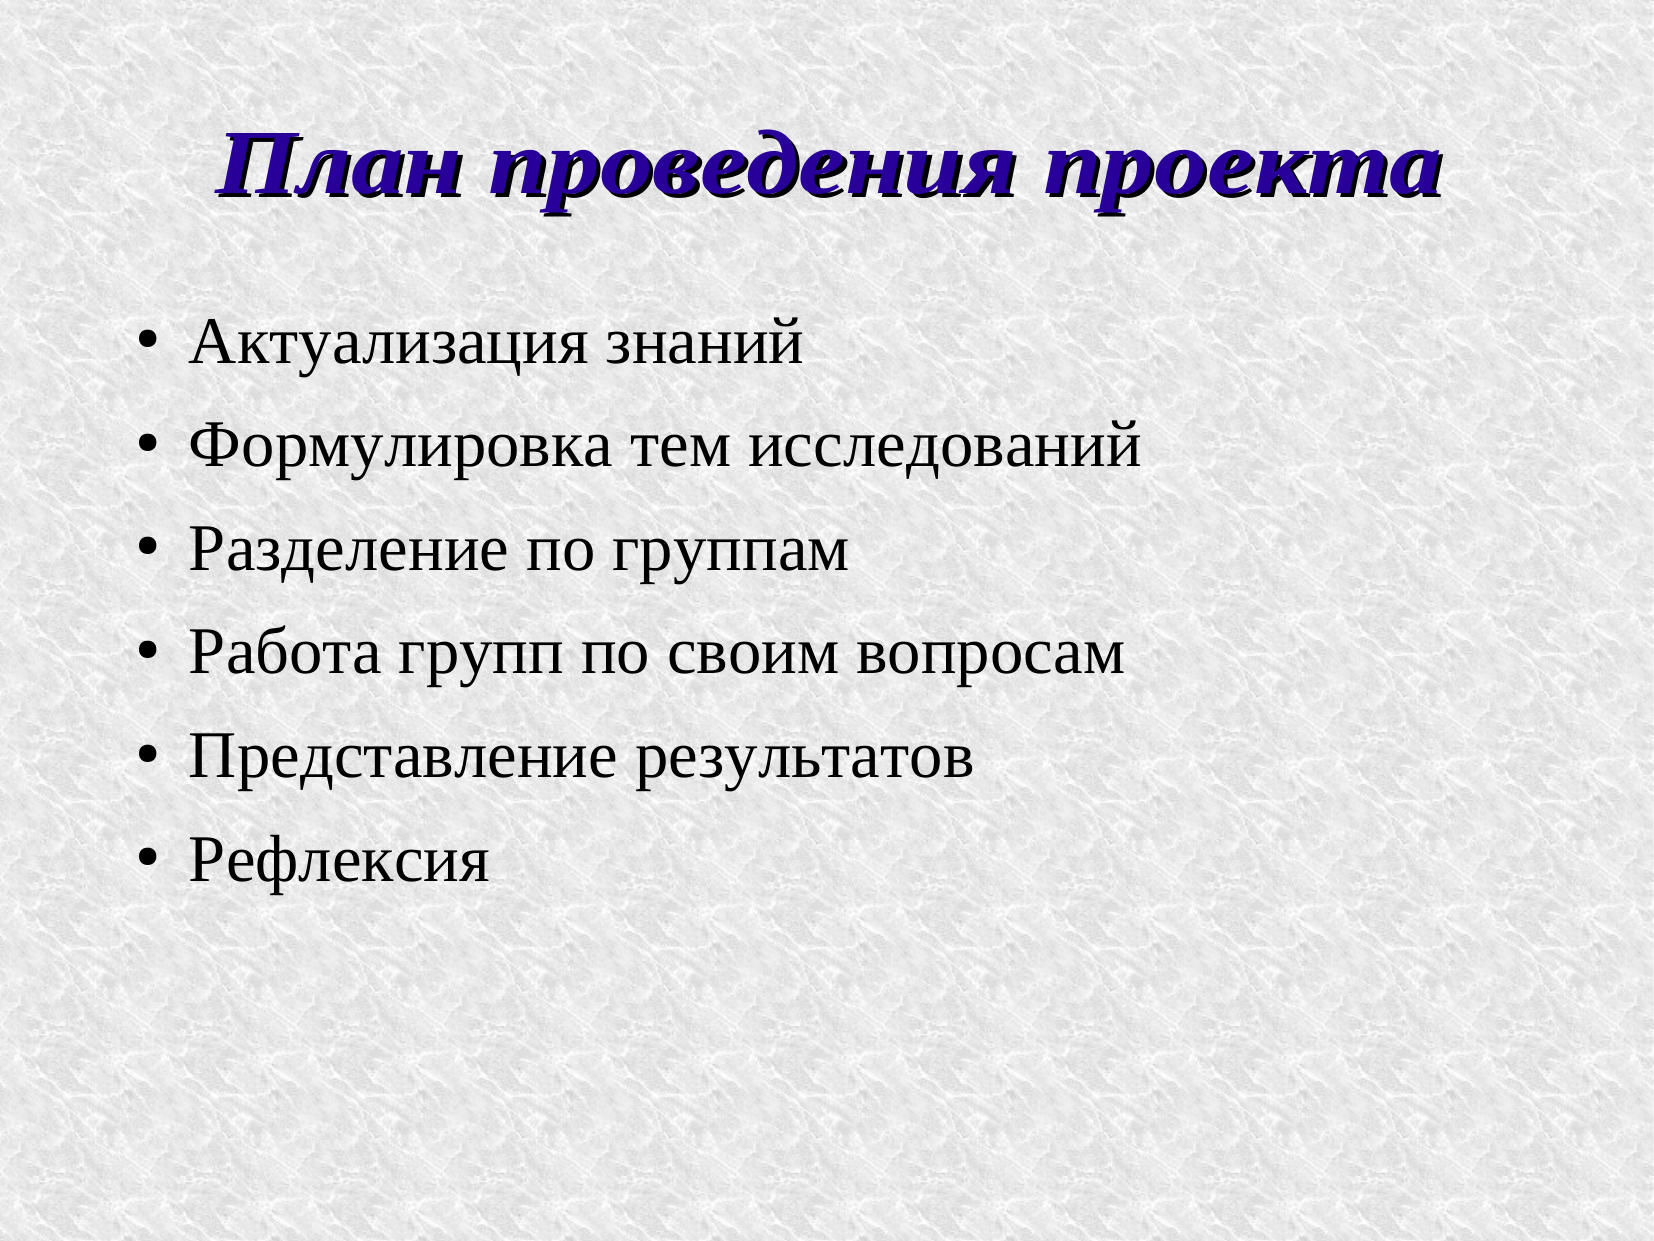

# План проведения проекта
Актуализация знаний
Формулировка тем исследований
Разделение по группам
Работа групп по своим вопросам
Представление результатов
Рефлексия